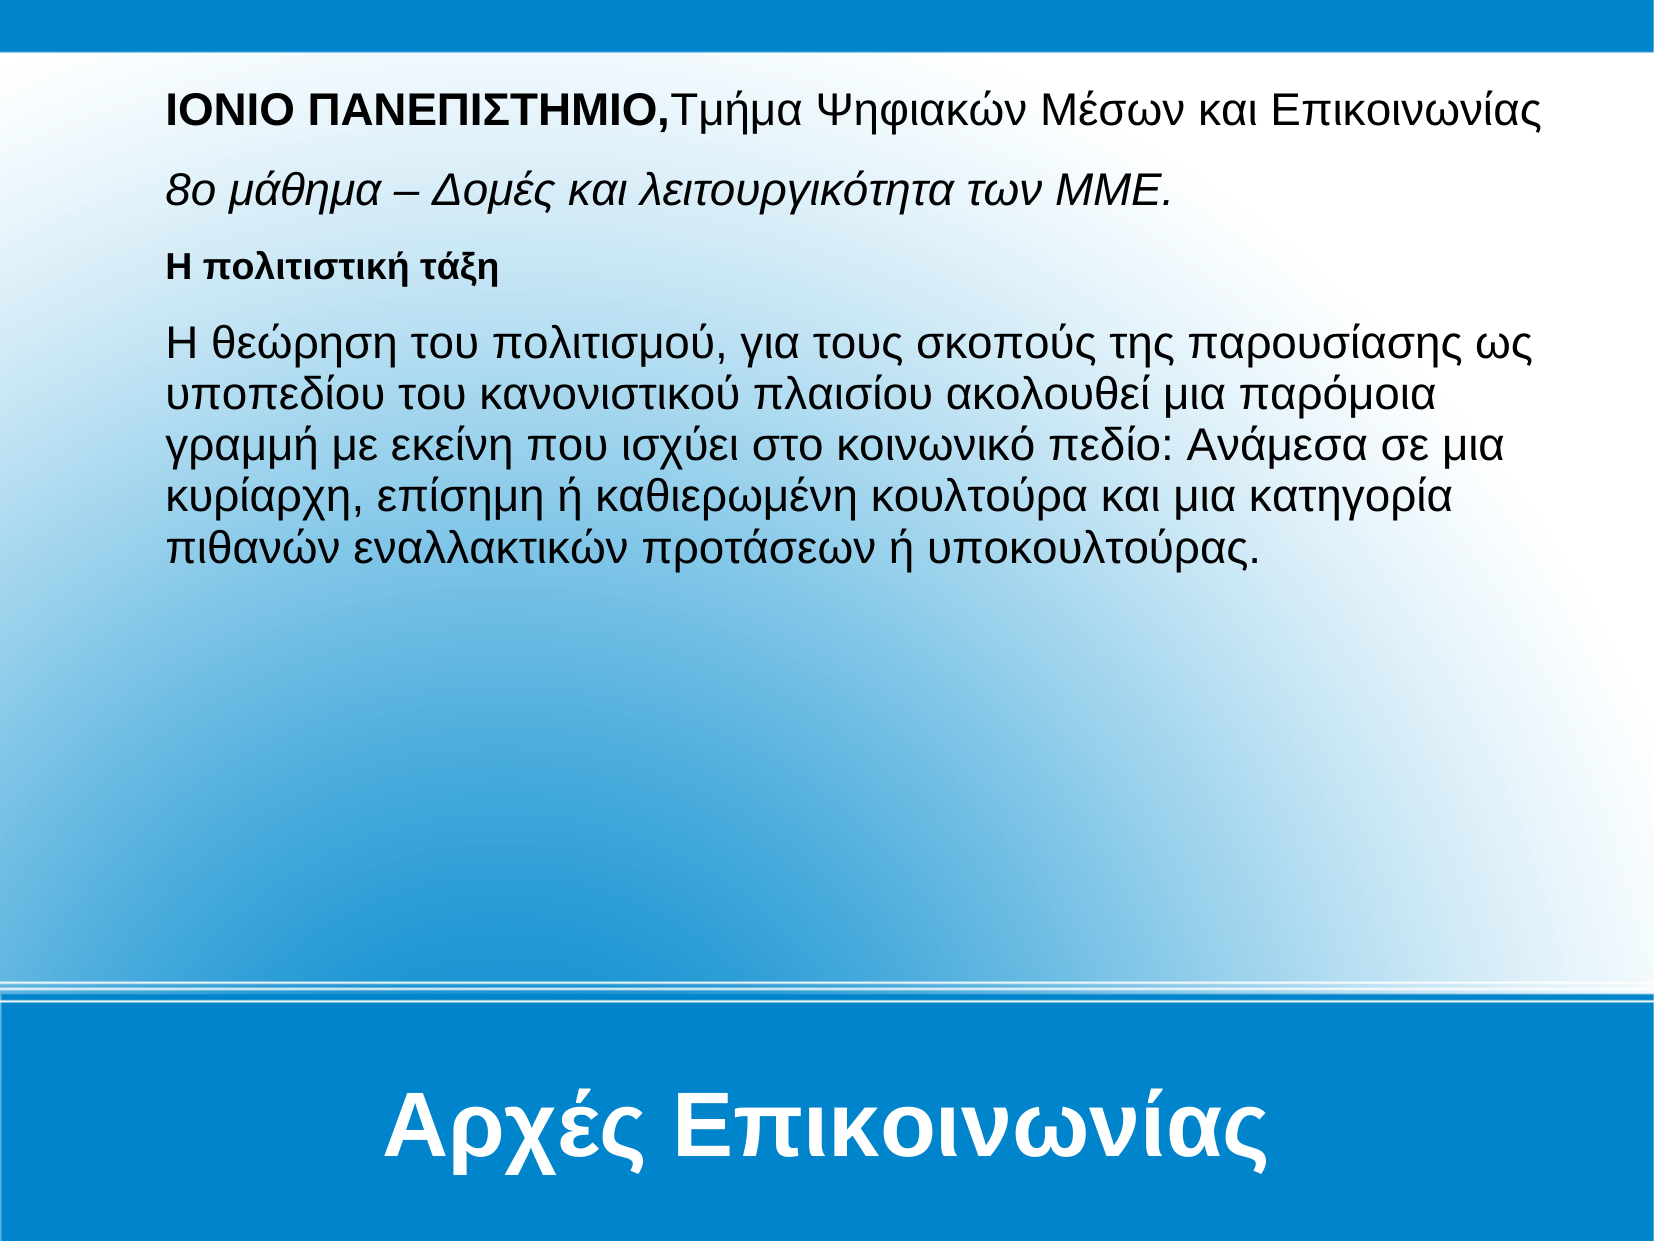

ΙΟΝΙΟ ΠΑΝΕΠΙΣΤΗΜΙΟ,Τμήμα Ψηφιακών Μέσων και Επικοινωνίας
8ο μάθημα – Δομές και λειτουργικότητα των ΜΜΕ.
Η πολιτιστική τάξη
Η θεώρηση του πολιτισμού, για τους σκοπούς της παρουσίασης ως υποπεδίου του κανονιστικού πλαισίου ακολουθεί μια παρόμοια γραμμή με εκείνη που ισχύει στο κοινωνικό πεδίο: Ανάμεσα σε μια κυρίαρχη, επίσημη ή καθιερωμένη κουλτούρα και μια κατηγορία πιθανών εναλλακτικών προτάσεων ή υποκουλτούρας.
# Αρχές Επικοινωνίας